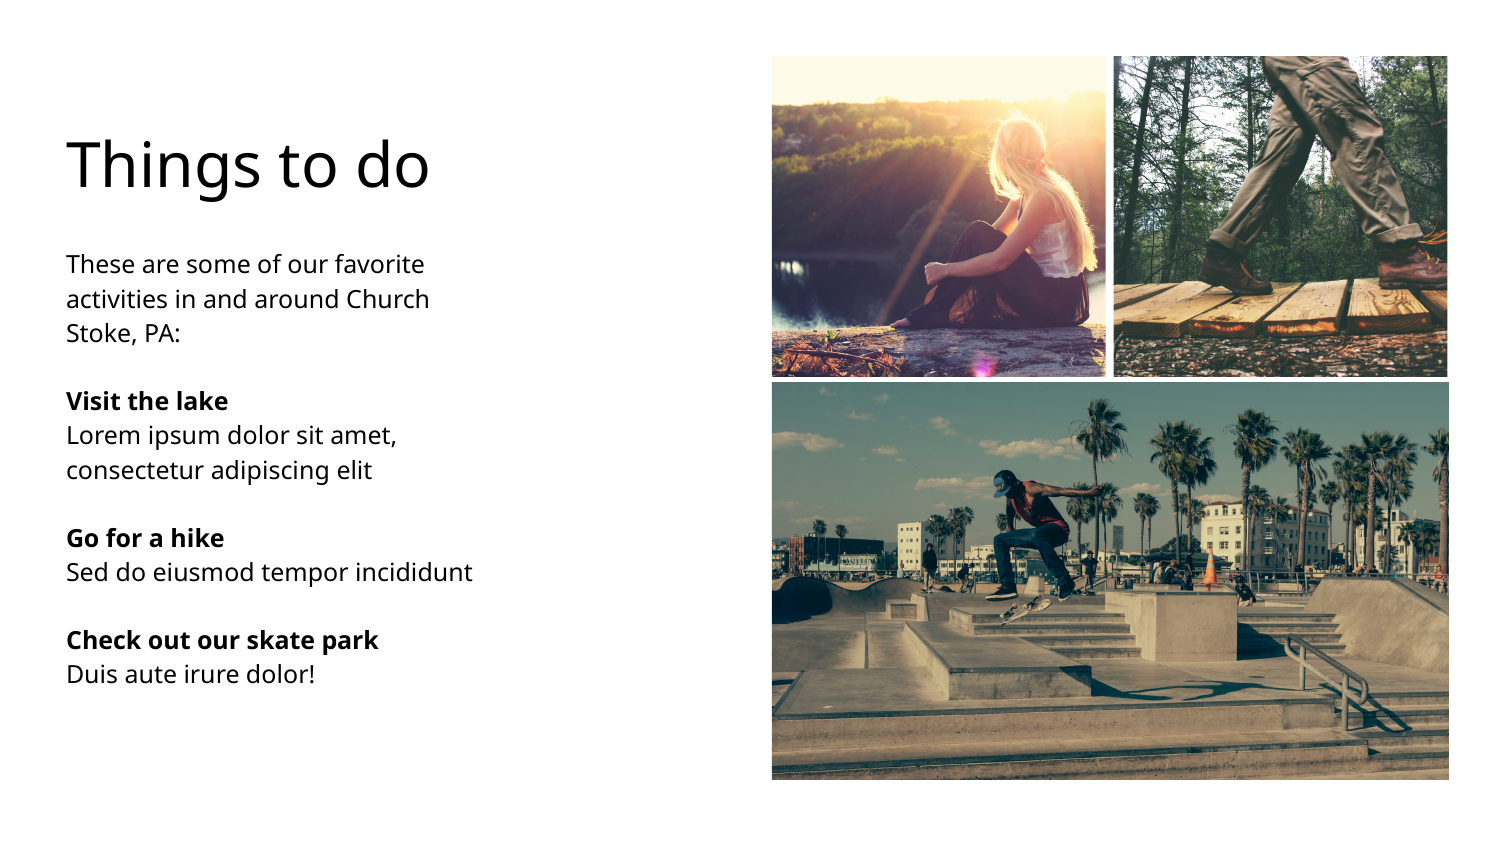

# Things to do
These are some of our favorite activities in and around Church Stoke, PA:
Visit the lake
Lorem ipsum dolor sit amet, consectetur adipiscing elit
Go for a hike
Sed do eiusmod tempor incididunt
Check out our skate park
Duis aute irure dolor!